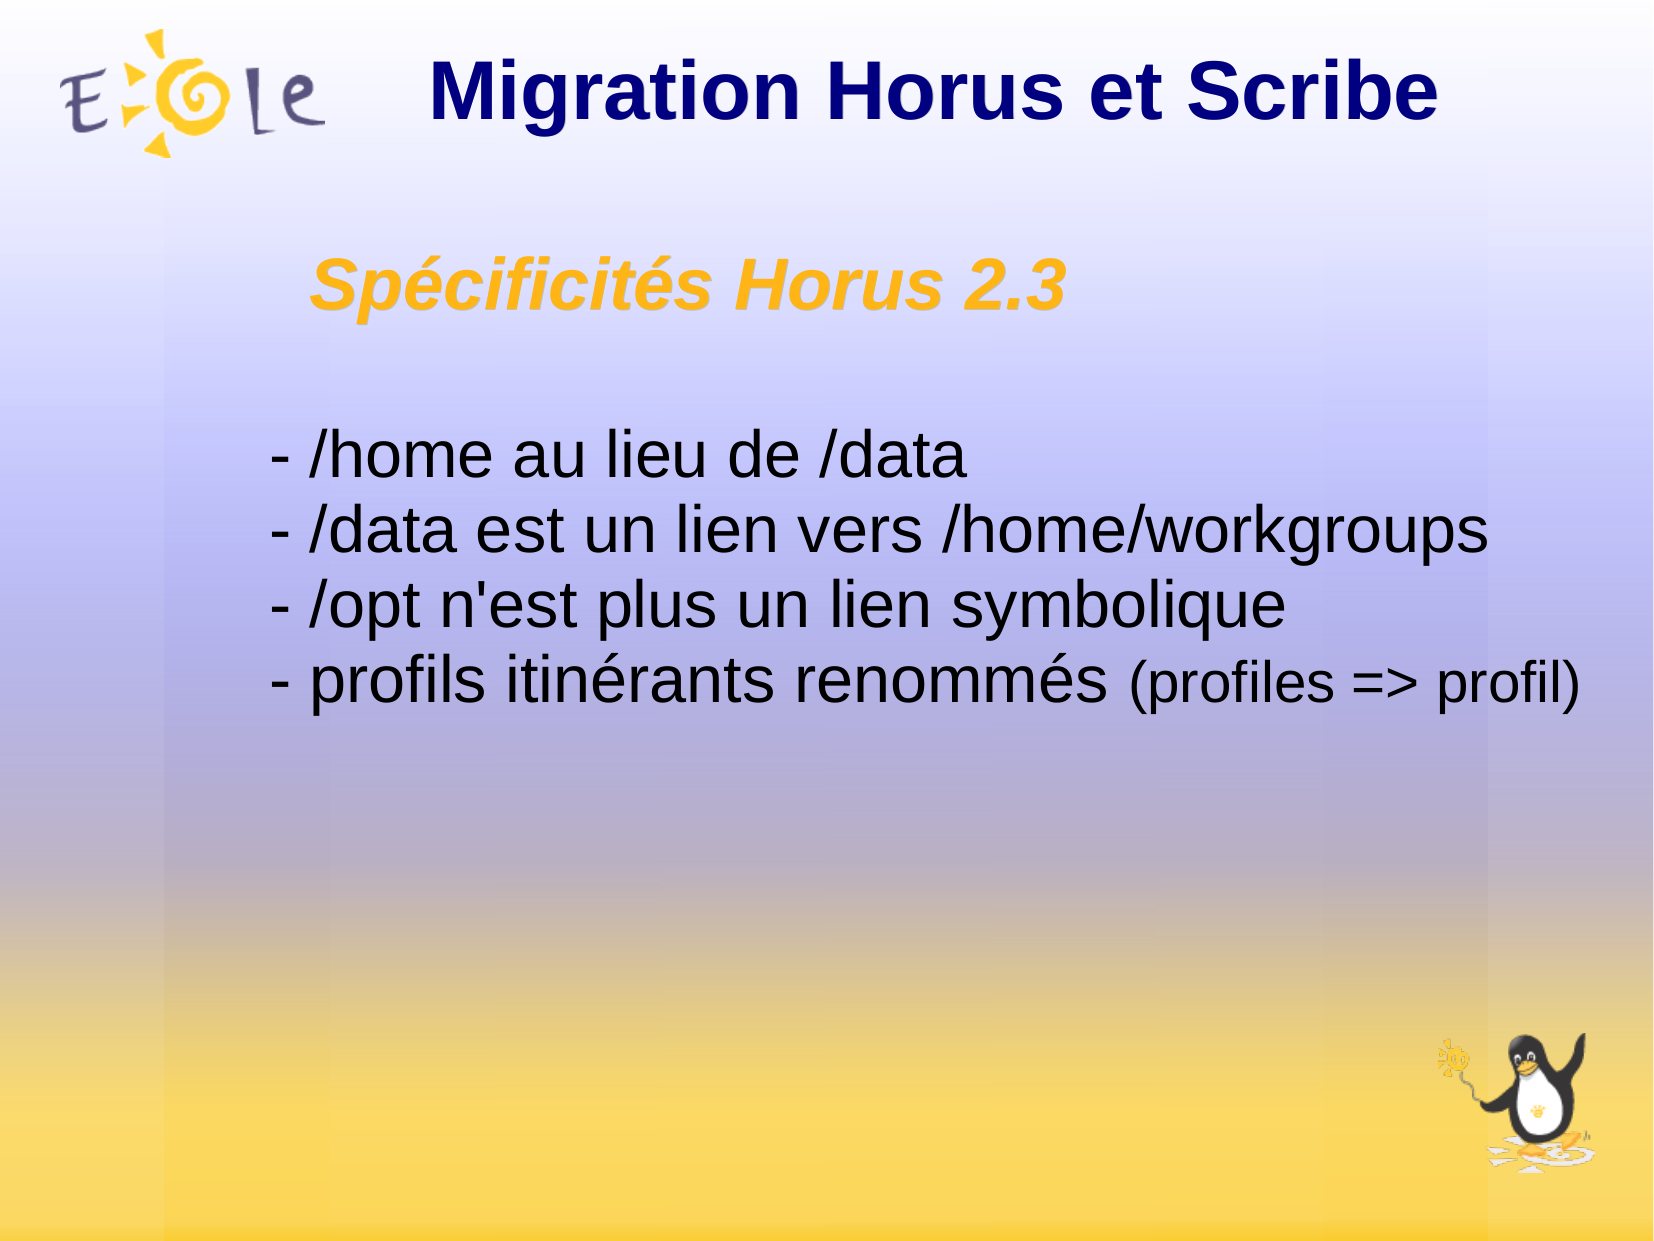

Migration Horus et Scribe
Spécificités Horus 2.3
- /home au lieu de /data
- /data est un lien vers /home/workgroups
- /opt n'est plus un lien symbolique
- profils itinérants renommés (profiles => profil)